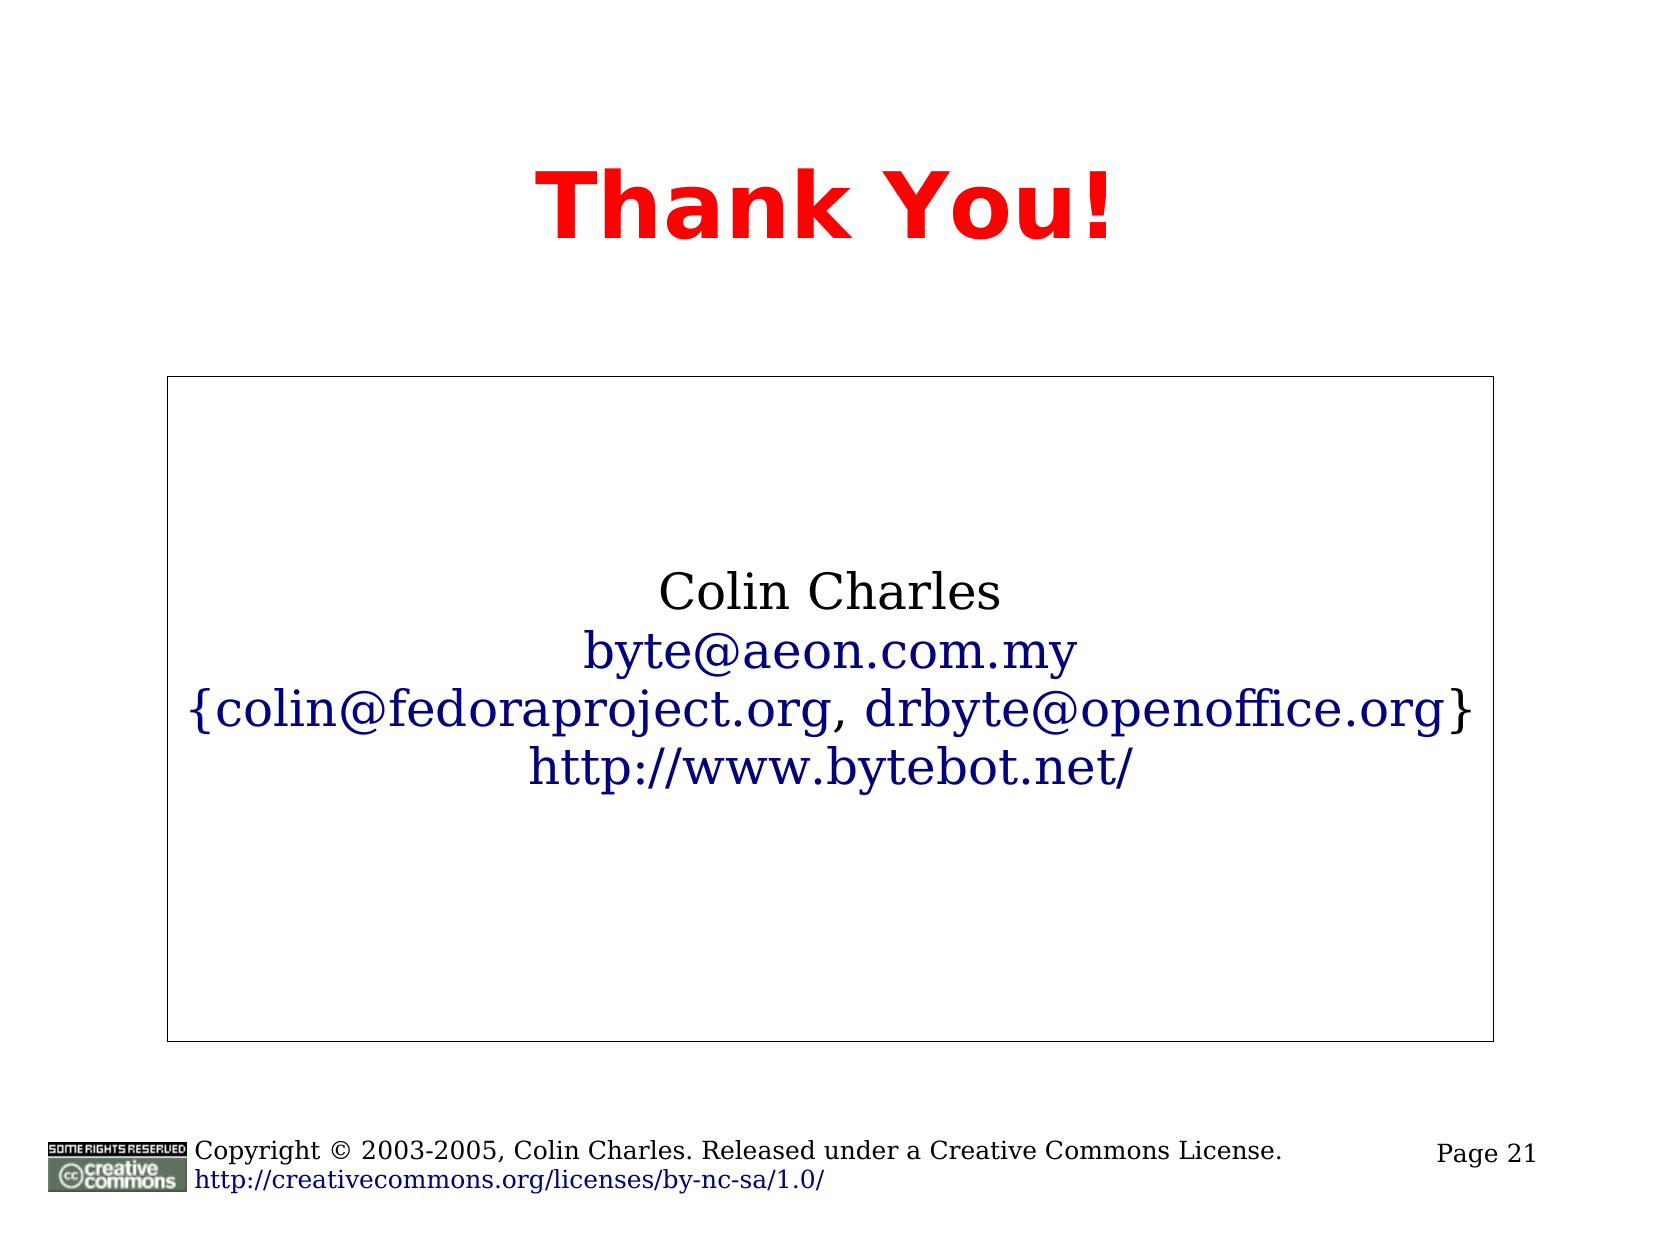

# Thank You!
Colin Charles
byte@aeon.com.my
{colin@fedoraproject.org, drbyte@openoffice.org}
http://www.bytebot.net/